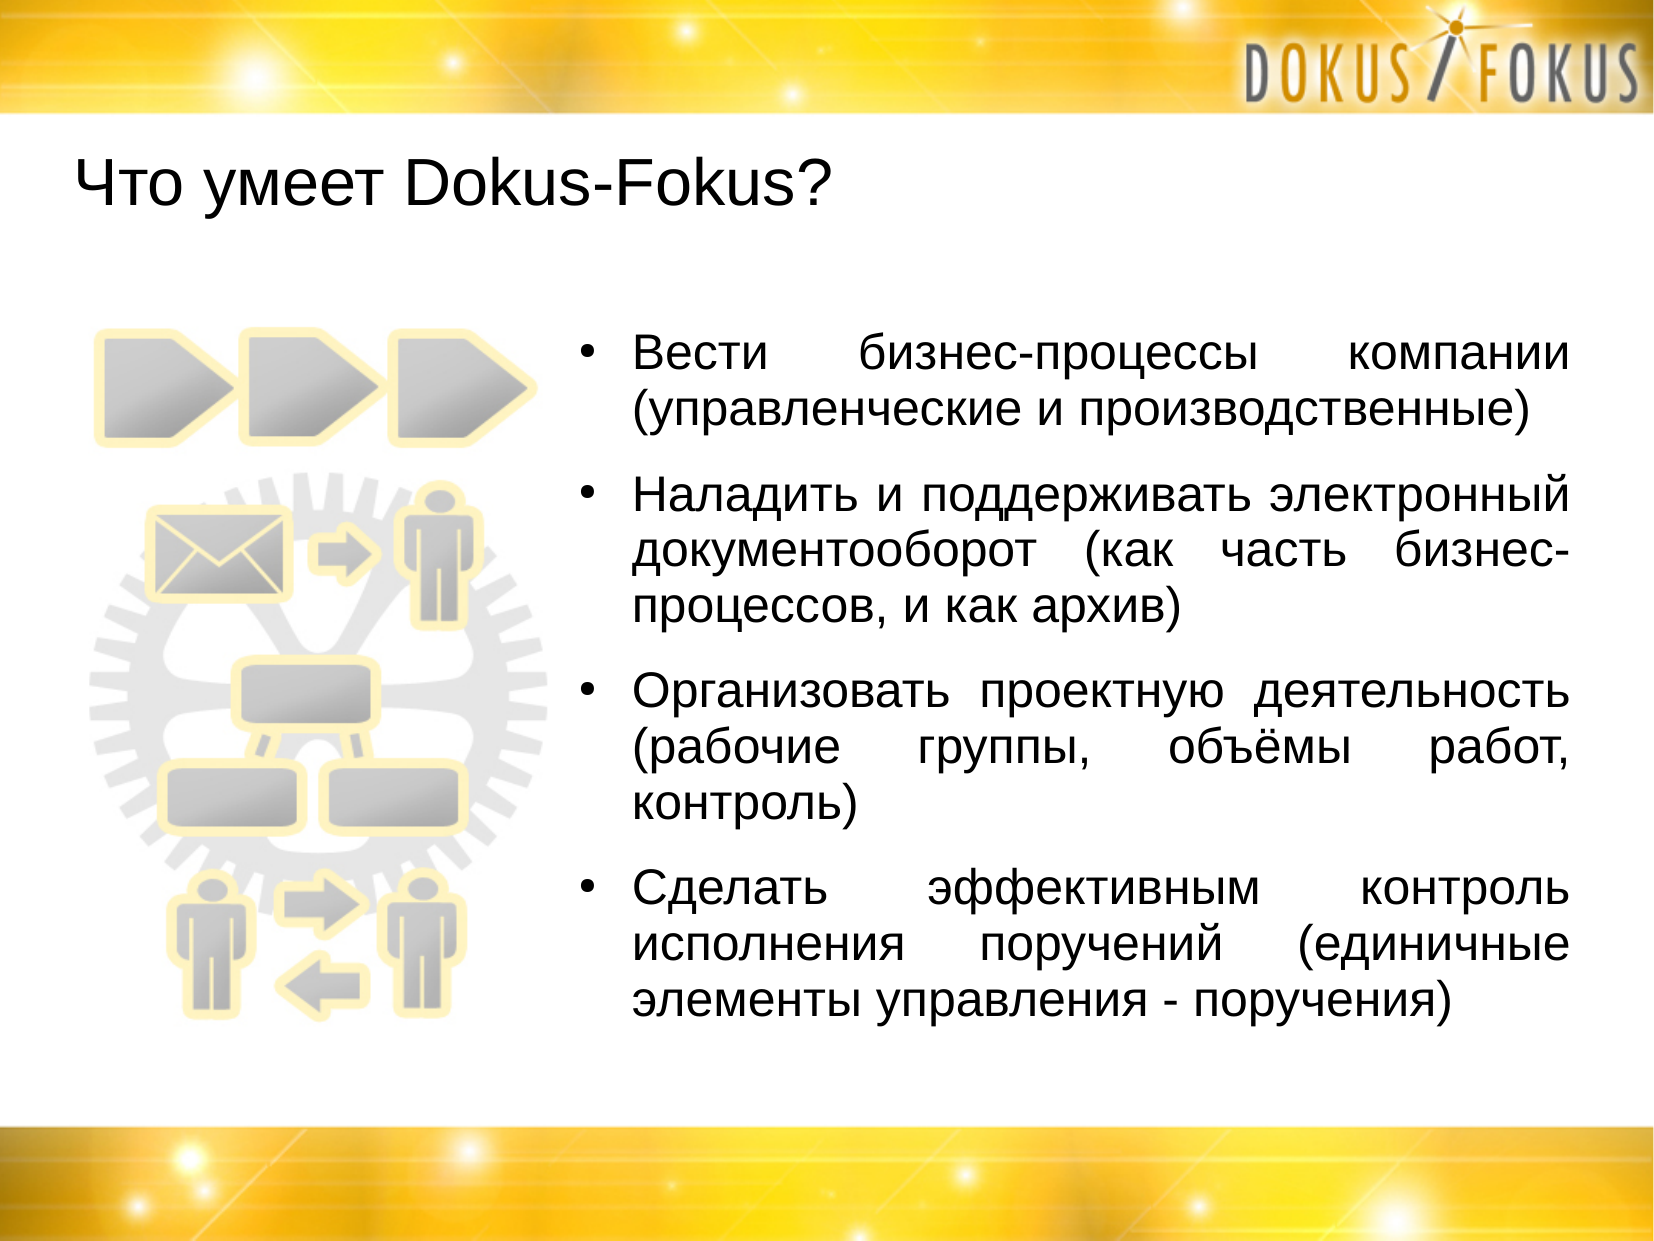

Что умеет Dokus-Fokus?
# Вести бизнес-процессы компании (управленческие и производственные)
Наладить и поддерживать электронный документооборот (как часть бизнес-процессов, и как архив)
Организовать проектную деятельность (рабочие группы, объёмы работ, контроль)
Сделать эффективным контроль исполнения поручений (единичные элементы управления - поручения)